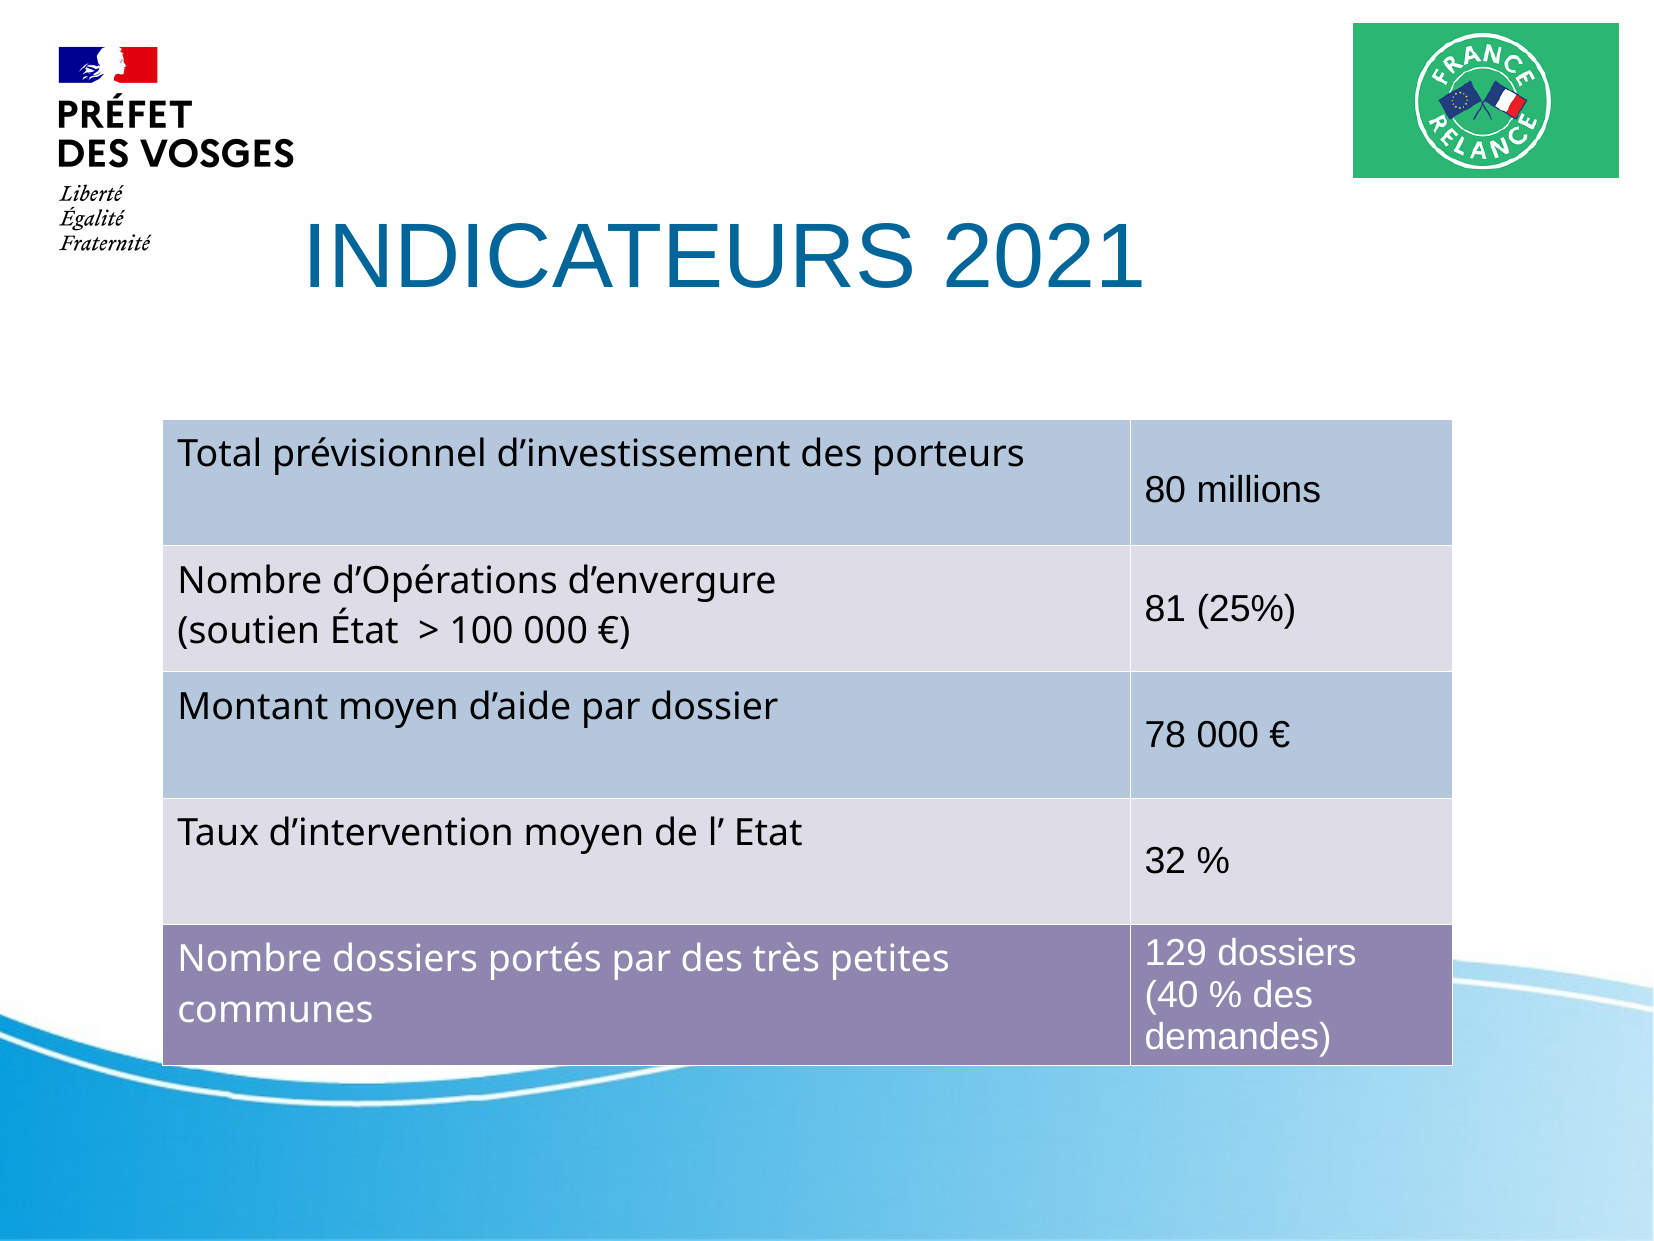

# INDICATEURS 2021
| Total prévisionnel d’investissement des porteurs | 80 millions |
| --- | --- |
| Nombre d’Opérations d’envergure (soutien État > 100 000 €) | 81 (25%) |
| Montant moyen d’aide par dossier | 78 000 € |
| Taux d’intervention moyen de l’ Etat | 32 % |
| Nombre dossiers portés par des très petites communes | 129 dossiers (40 % des demandes) |